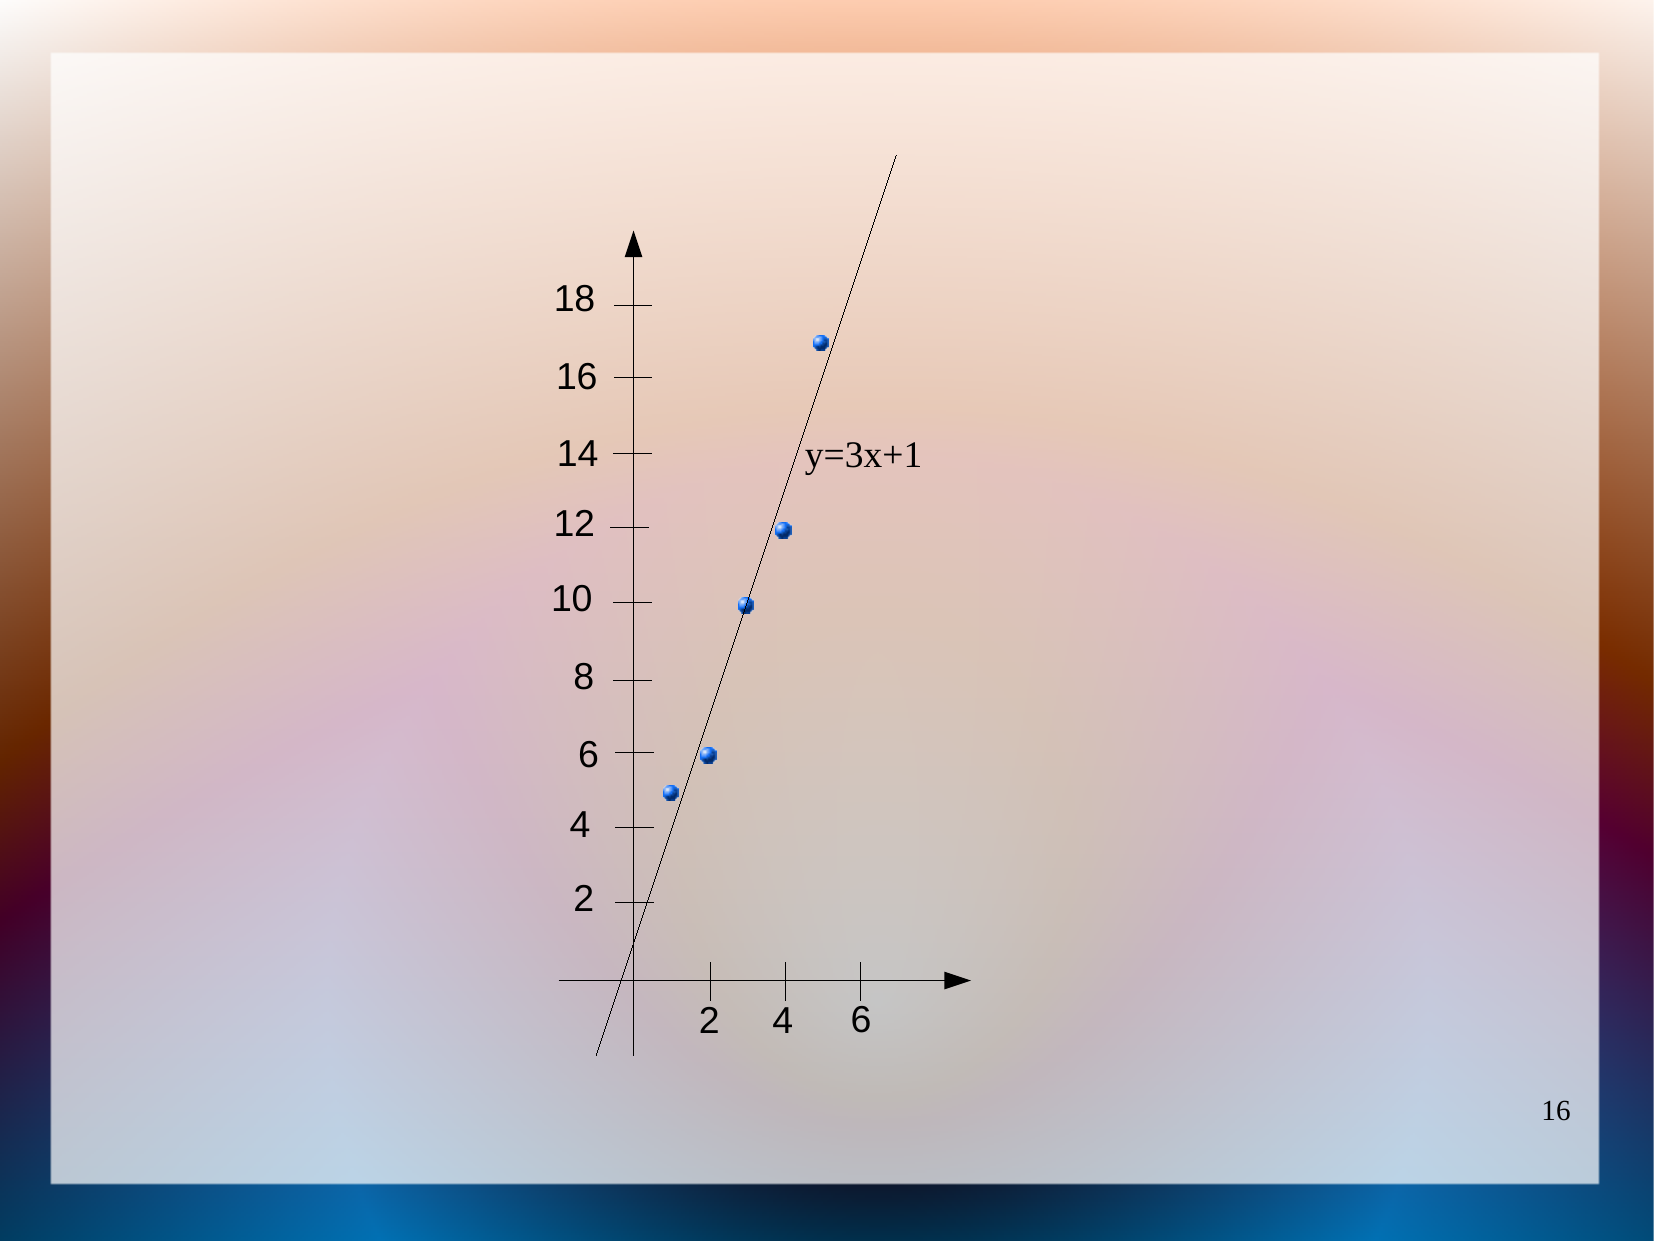

18
16
14
y=3x+1
12
10
8
6
4
2
6
2
4
16